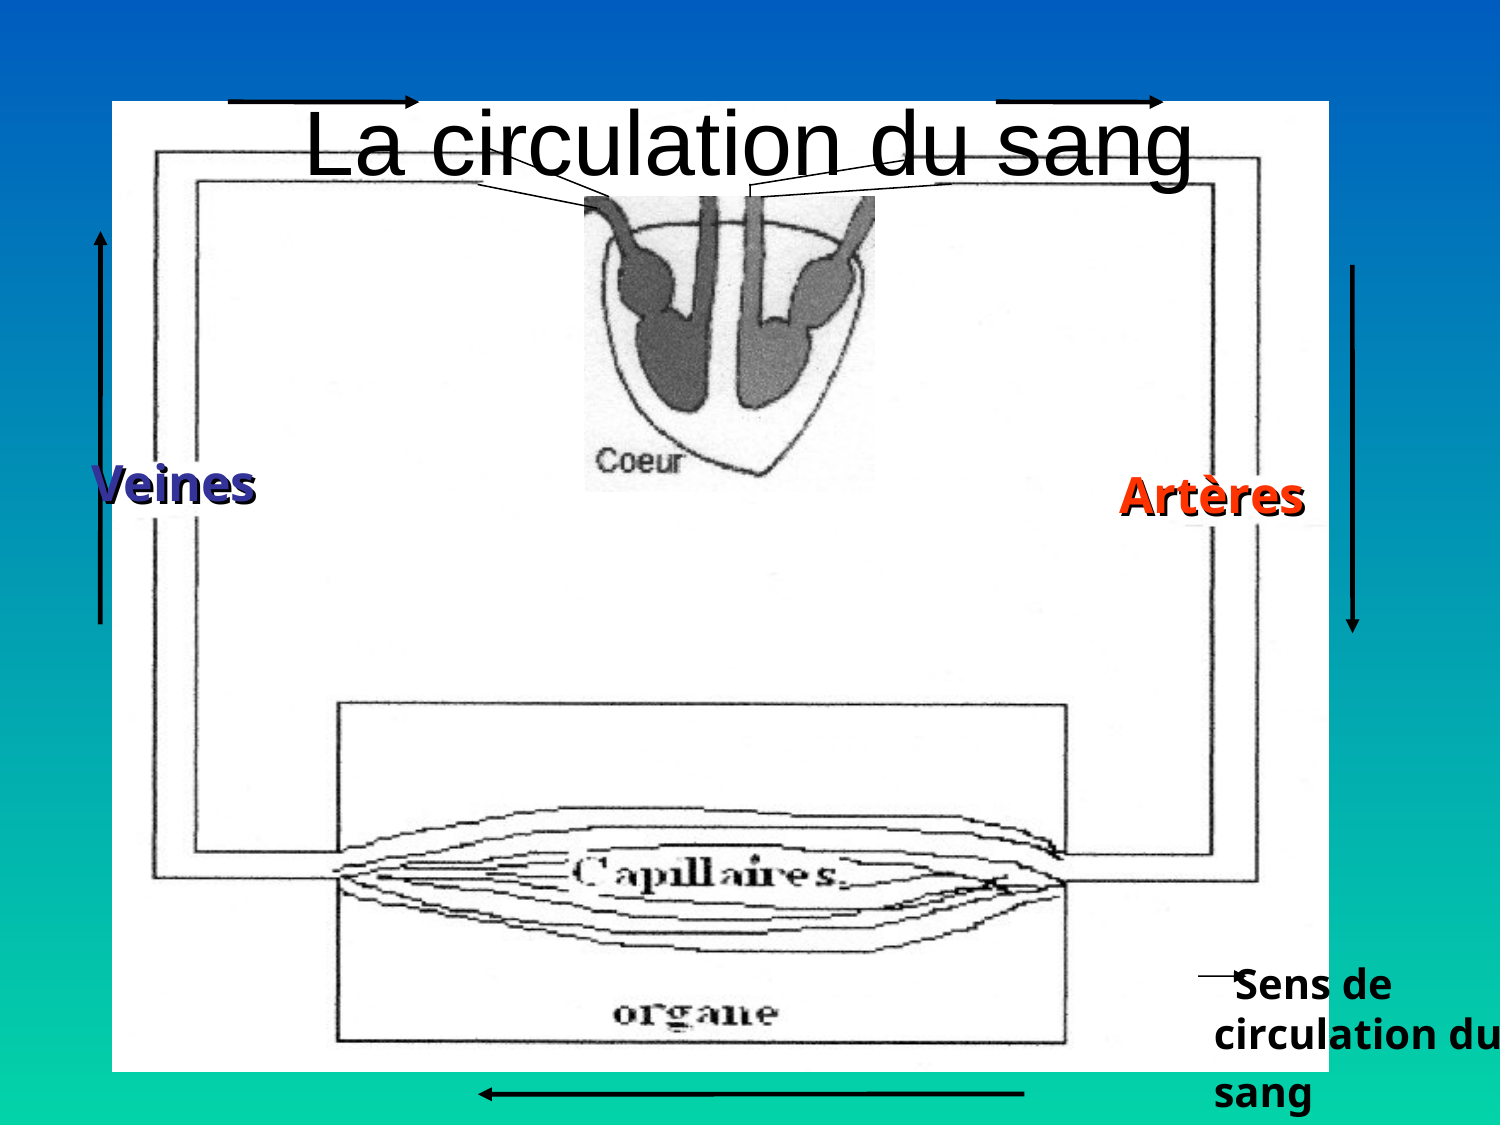

La circulation du sang
Veines
Artères
 Sens de circulation du sang